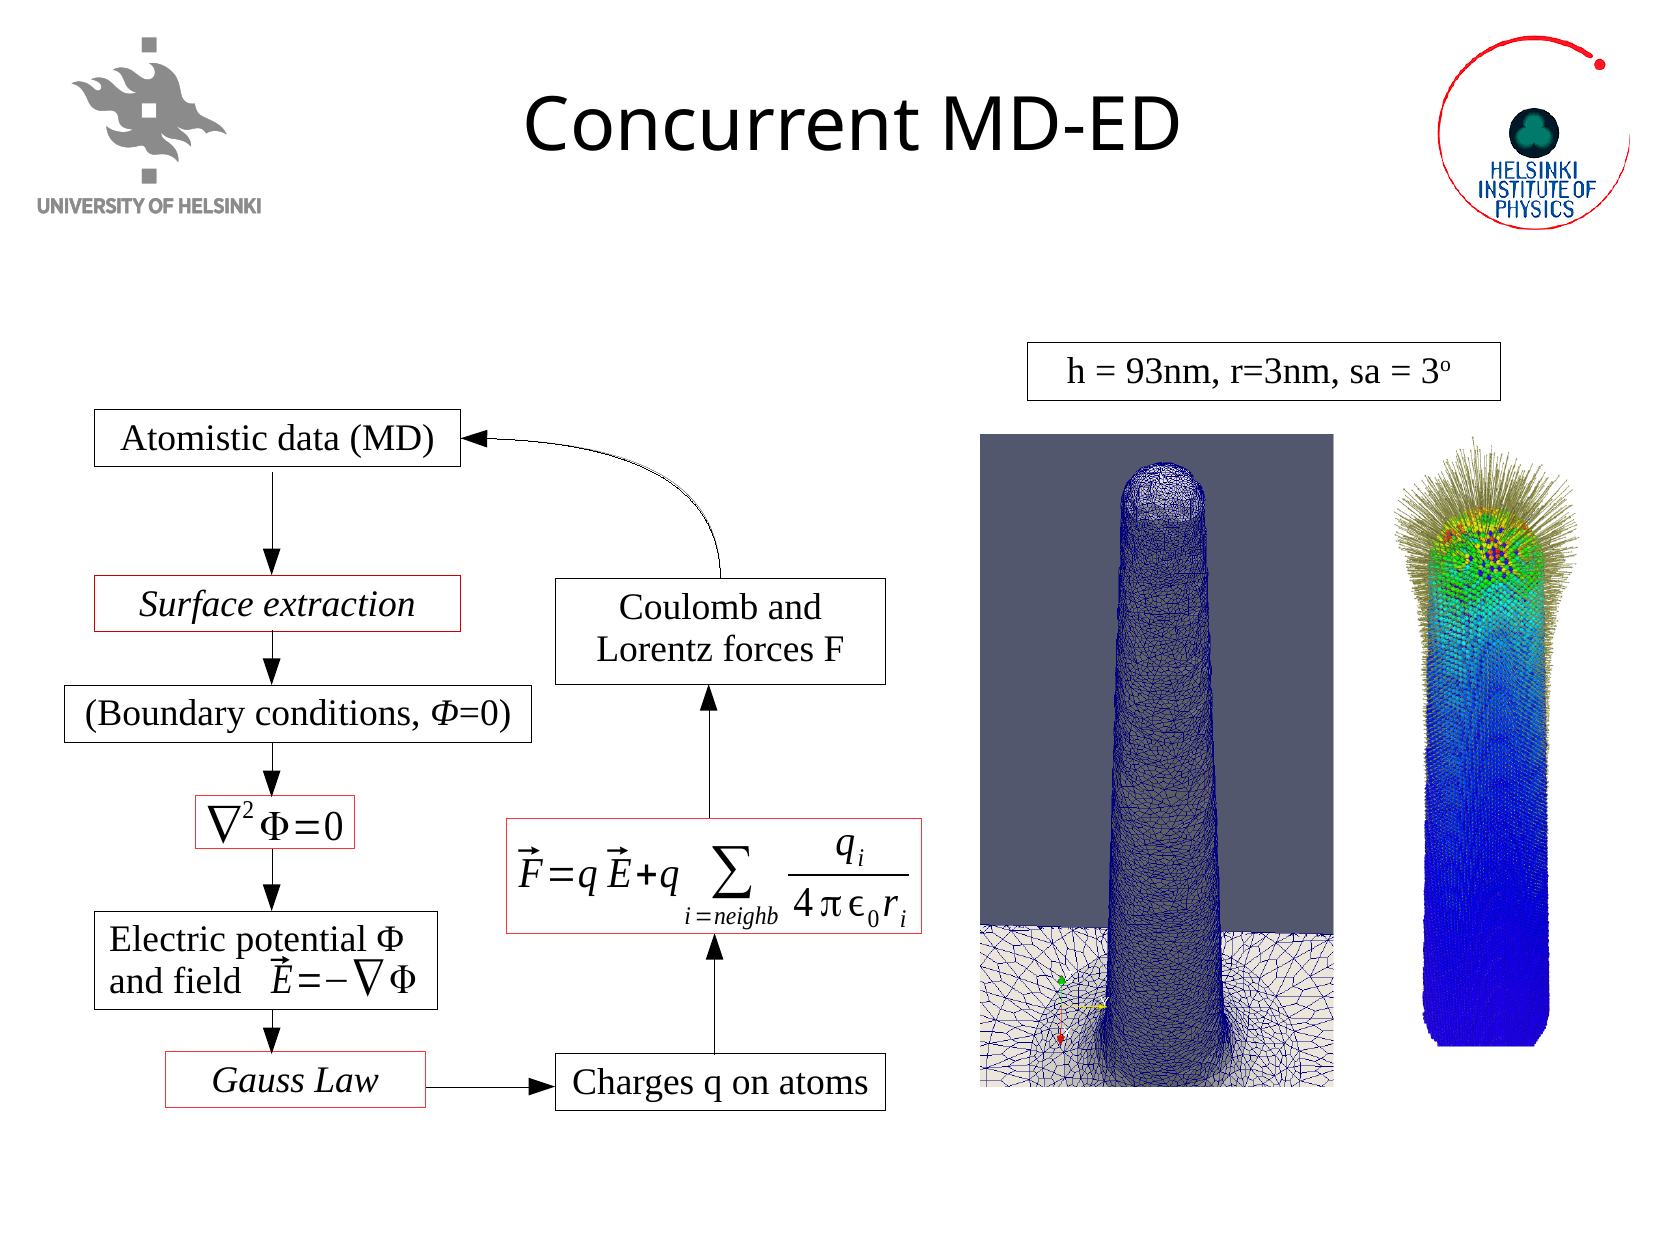

# Concurrent MD-ED
h = 93nm, r=3nm, sa = 3o
Atomistic data (MD)
Surface extraction
Coulomb and Lorentz forces F
(Boundary conditions, Φ=0)
Electric potential Φ and field
Gauss Law
Charges q on atoms